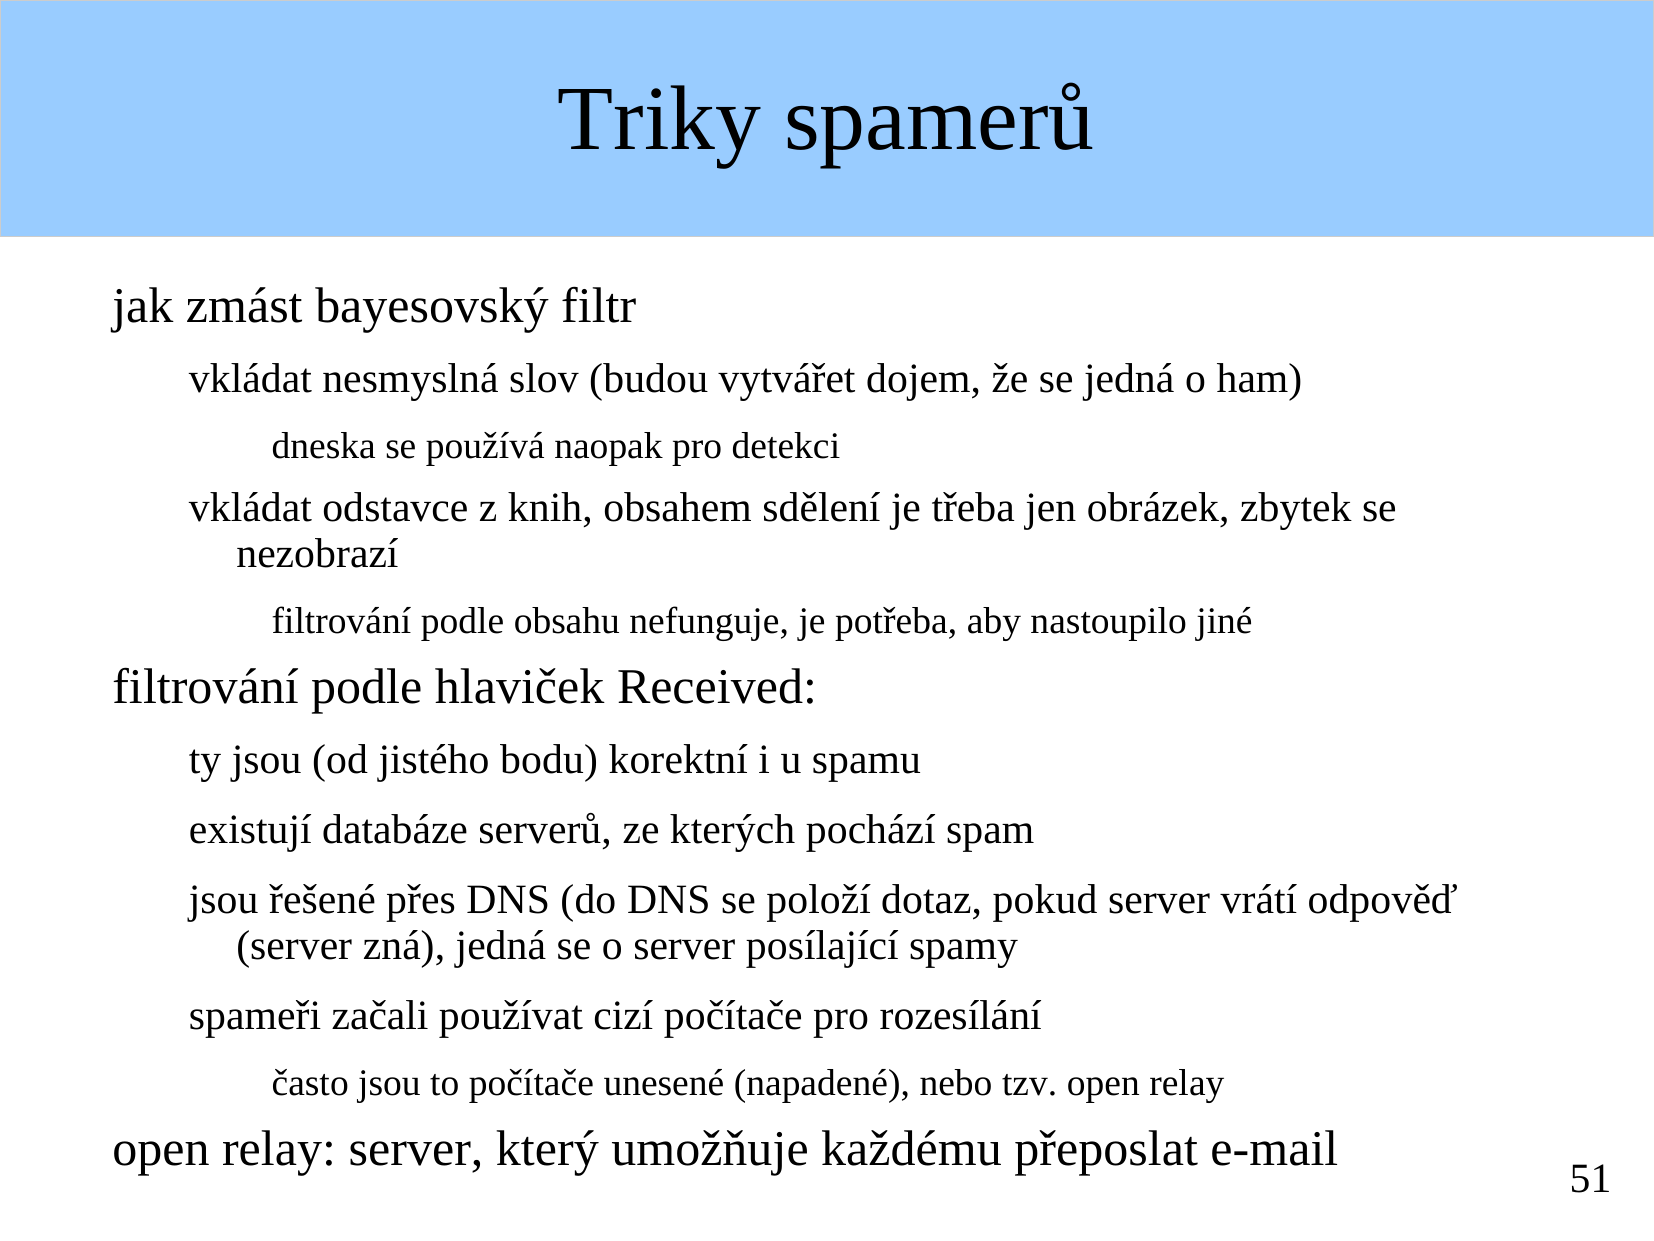

# Triky spamerů
jak zmást bayesovský filtr
vkládat nesmyslná slov (budou vytvářet dojem, že se jedná o ham)
dneska se používá naopak pro detekci
vkládat odstavce z knih, obsahem sdělení je třeba jen obrázek, zbytek se nezobrazí
filtrování podle obsahu nefunguje, je potřeba, aby nastoupilo jiné
filtrování podle hlaviček Received:
ty jsou (od jistého bodu) korektní i u spamu
existují databáze serverů, ze kterých pochází spam
jsou řešené přes DNS (do DNS se položí dotaz, pokud server vrátí odpověď (server zná), jedná se o server posílající spamy
spameři začali používat cizí počítače pro rozesílání
často jsou to počítače unesené (napadené), nebo tzv. open relay
open relay: server, který umožňuje každému přeposlat e-mail